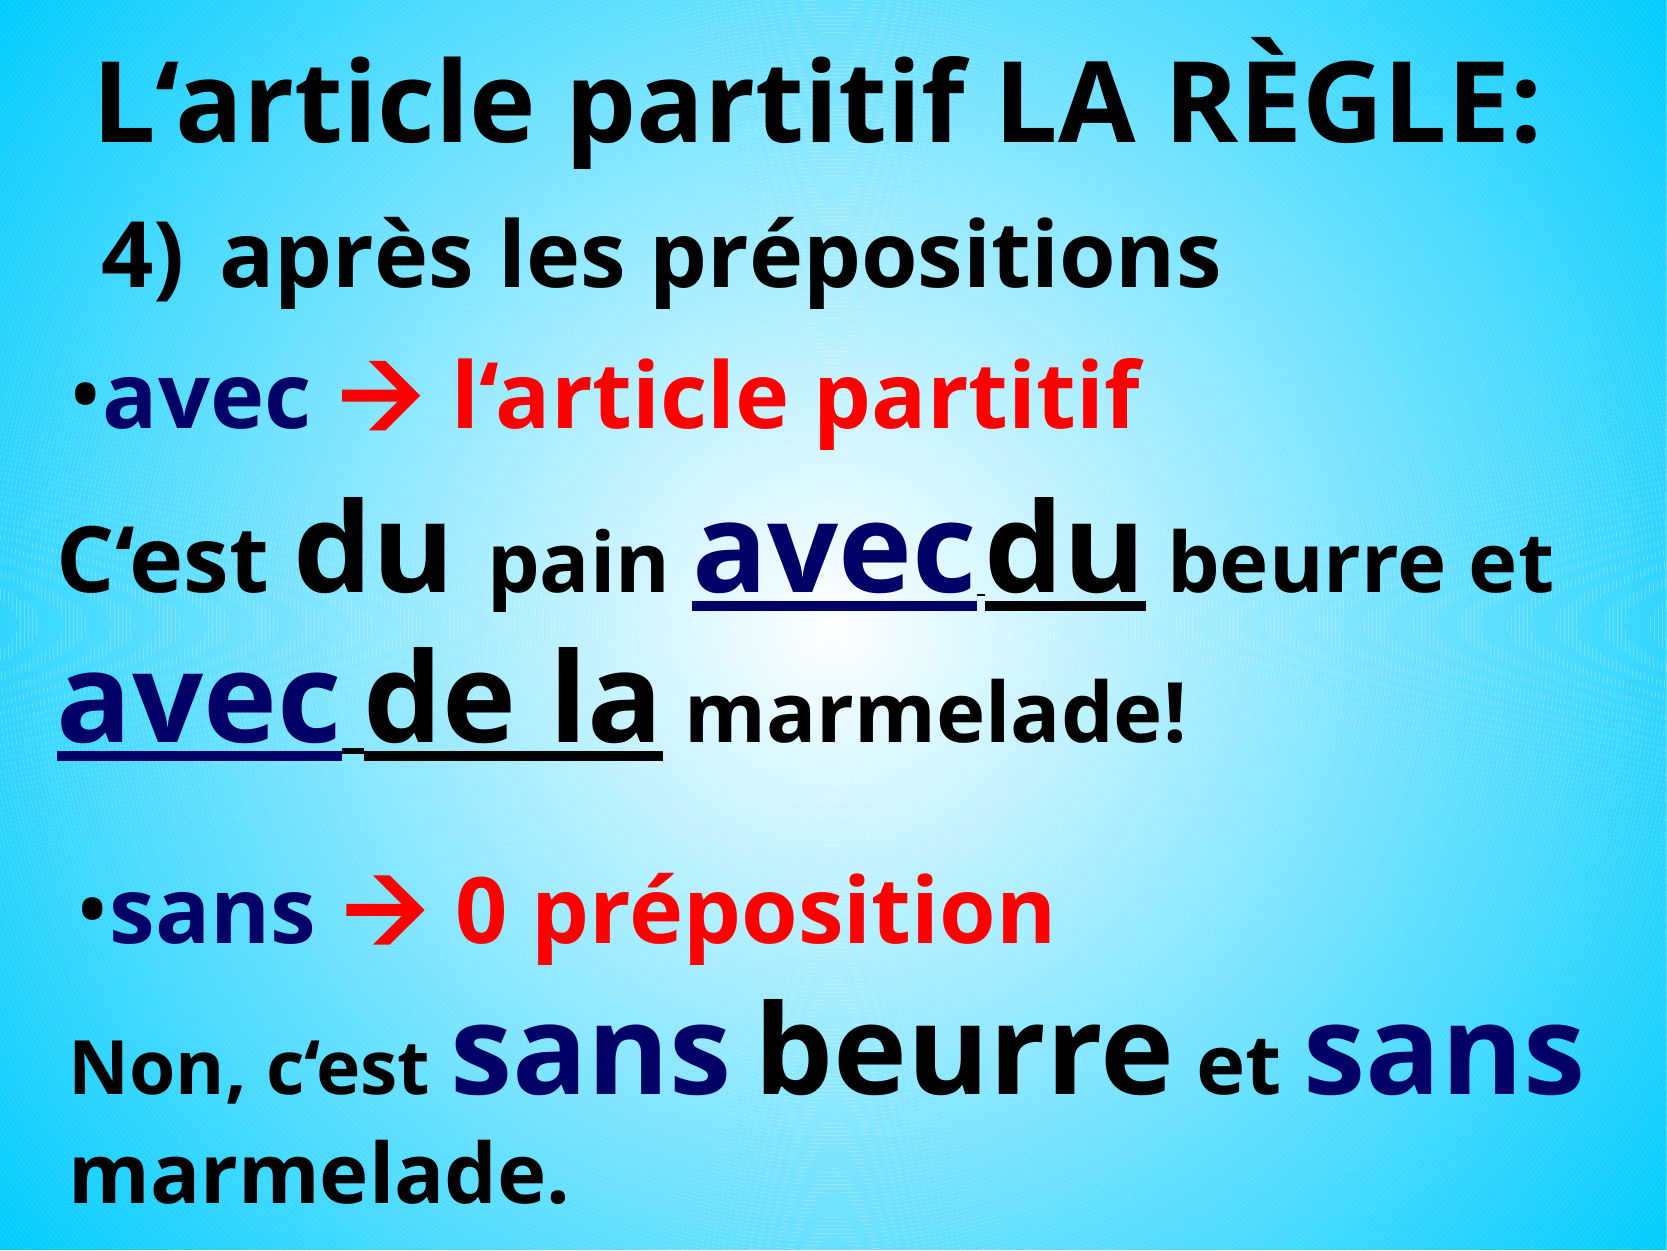

L‘article partitif LA RÈGLE:
# 4) après les prépositions
avec  l‘article partitif
C‘est du pain avec du beurre et
avec de la marmelade!
sans  0 préposition
Non, c‘est sans beurre et sans
marmelade.